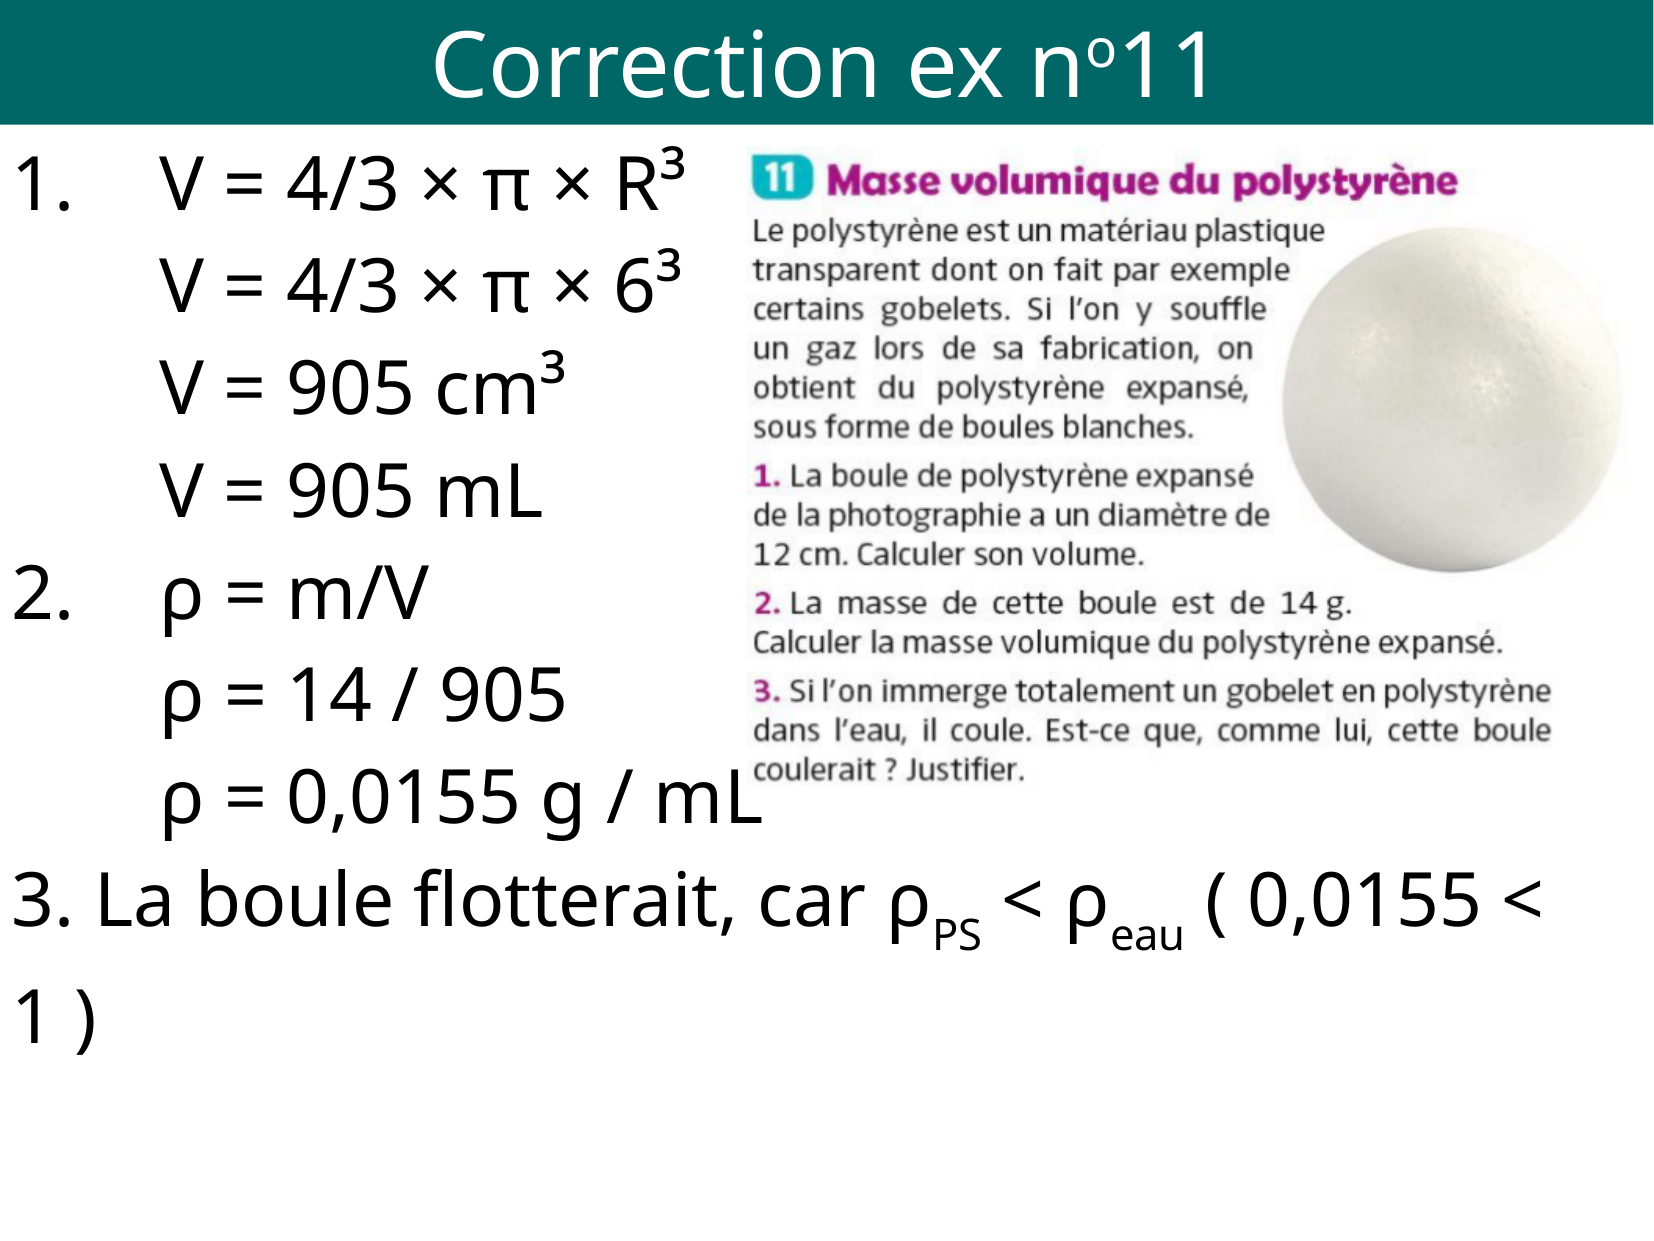

# Correction ex no11
1. 	V = 4/3 × π × R³
	 	V = 4/3 × π × 6³
		V = 905 cm³
		V = 905 mL
2. 	ρ = m/V
		ρ = 14 / 905
		ρ = 0,0155 g / mL
3. La boule flotterait, car ρPS < ρeau ( 0,0155 < 1 )